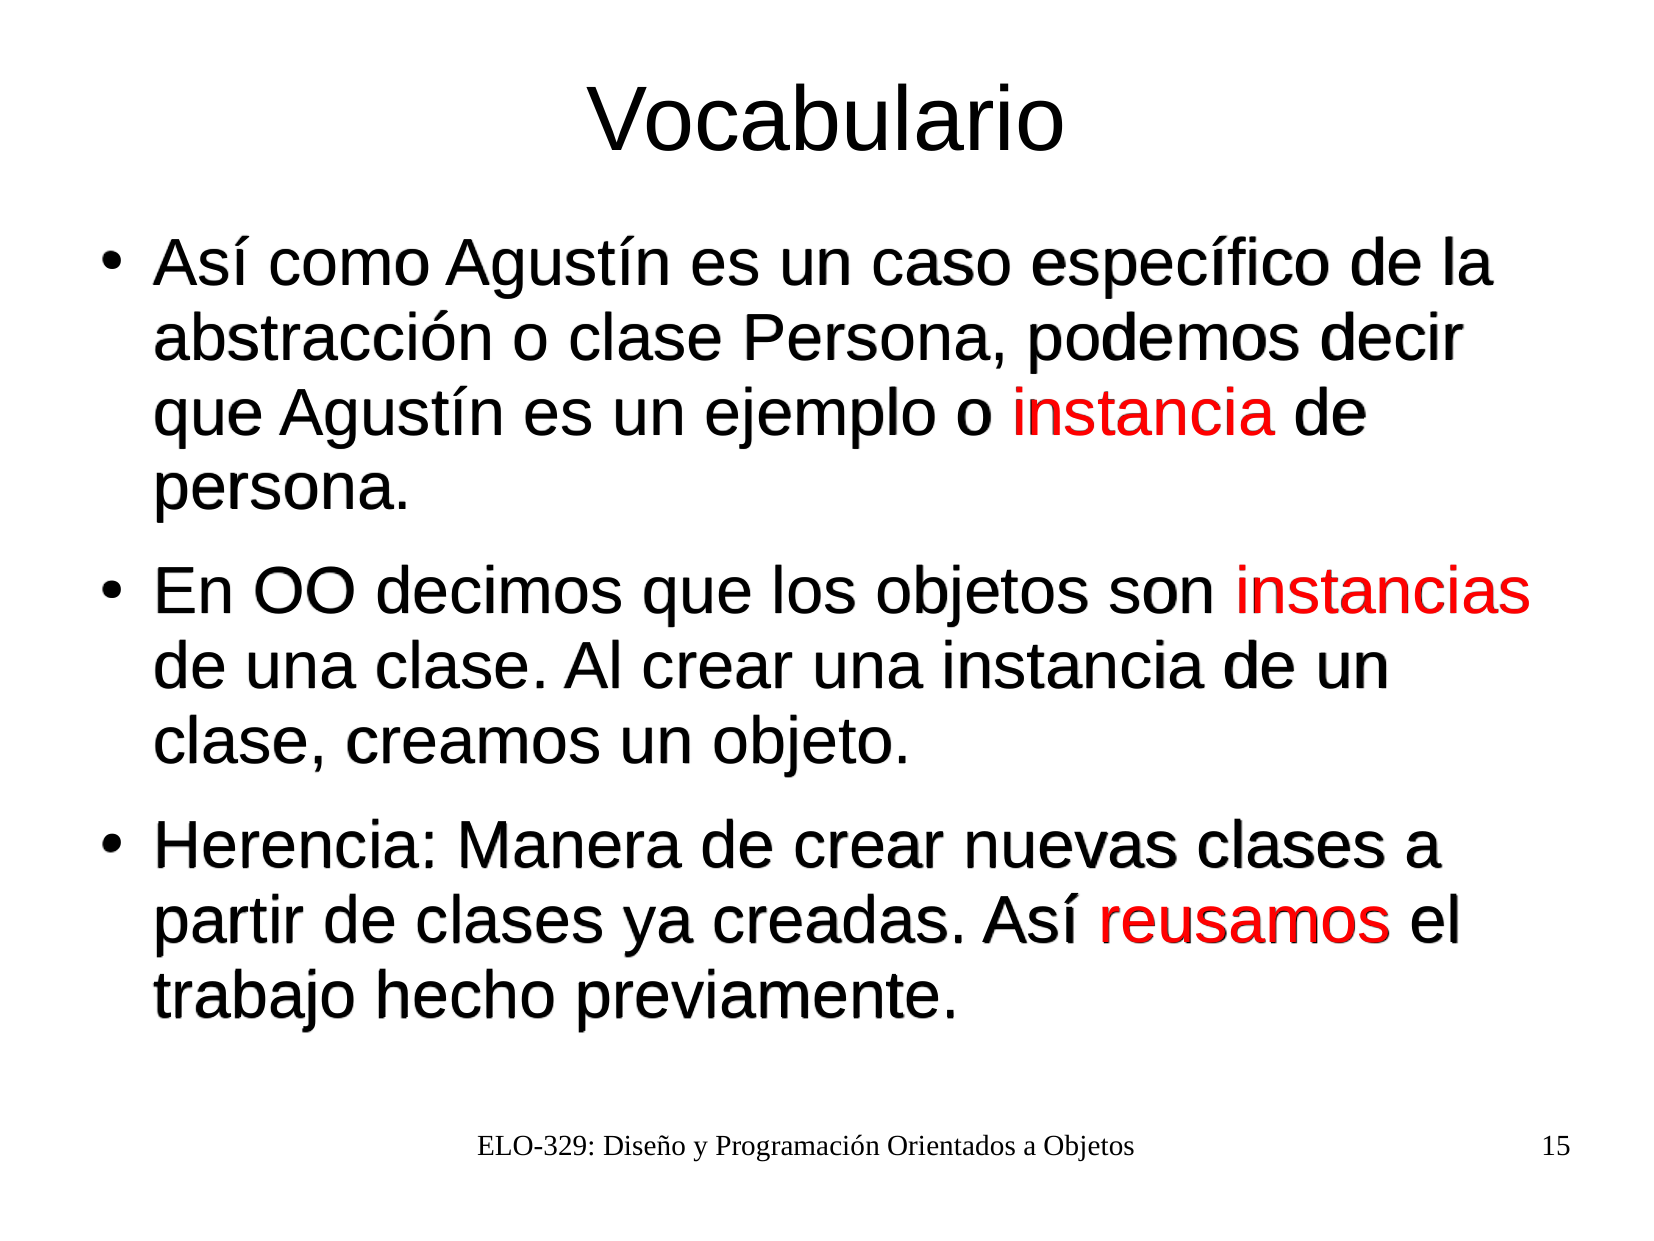

# Vocabulario
Así como Agustín es un caso específico de la abstracción o clase Persona, podemos decir que Agustín es un ejemplo o instancia de persona.
En OO decimos que los objetos son instancias de una clase. Al crear una instancia de un clase, creamos un objeto.
Herencia: Manera de crear nuevas clases a partir de clases ya creadas. Así reusamos el trabajo hecho previamente.
15